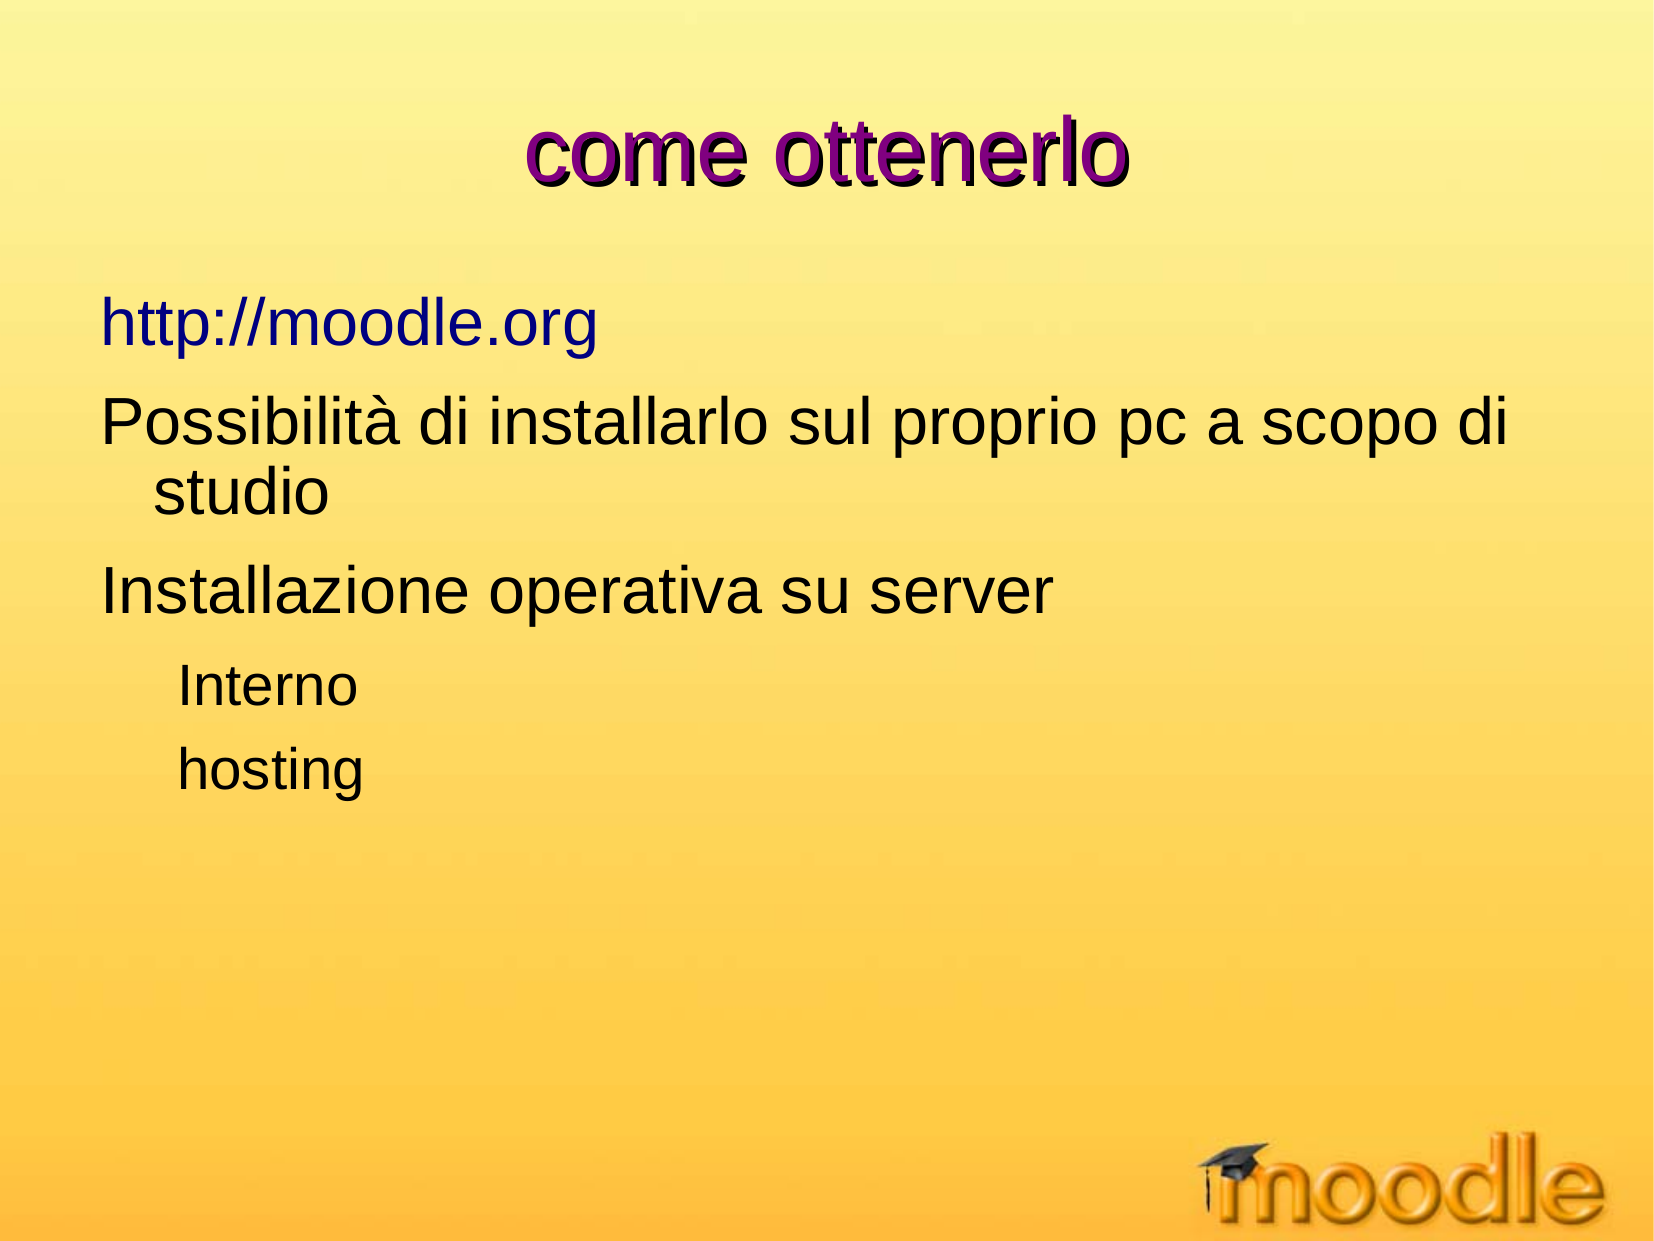

# come ottenerlo
http://moodle.org
Possibilità di installarlo sul proprio pc a scopo di studio
Installazione operativa su server
Interno
hosting